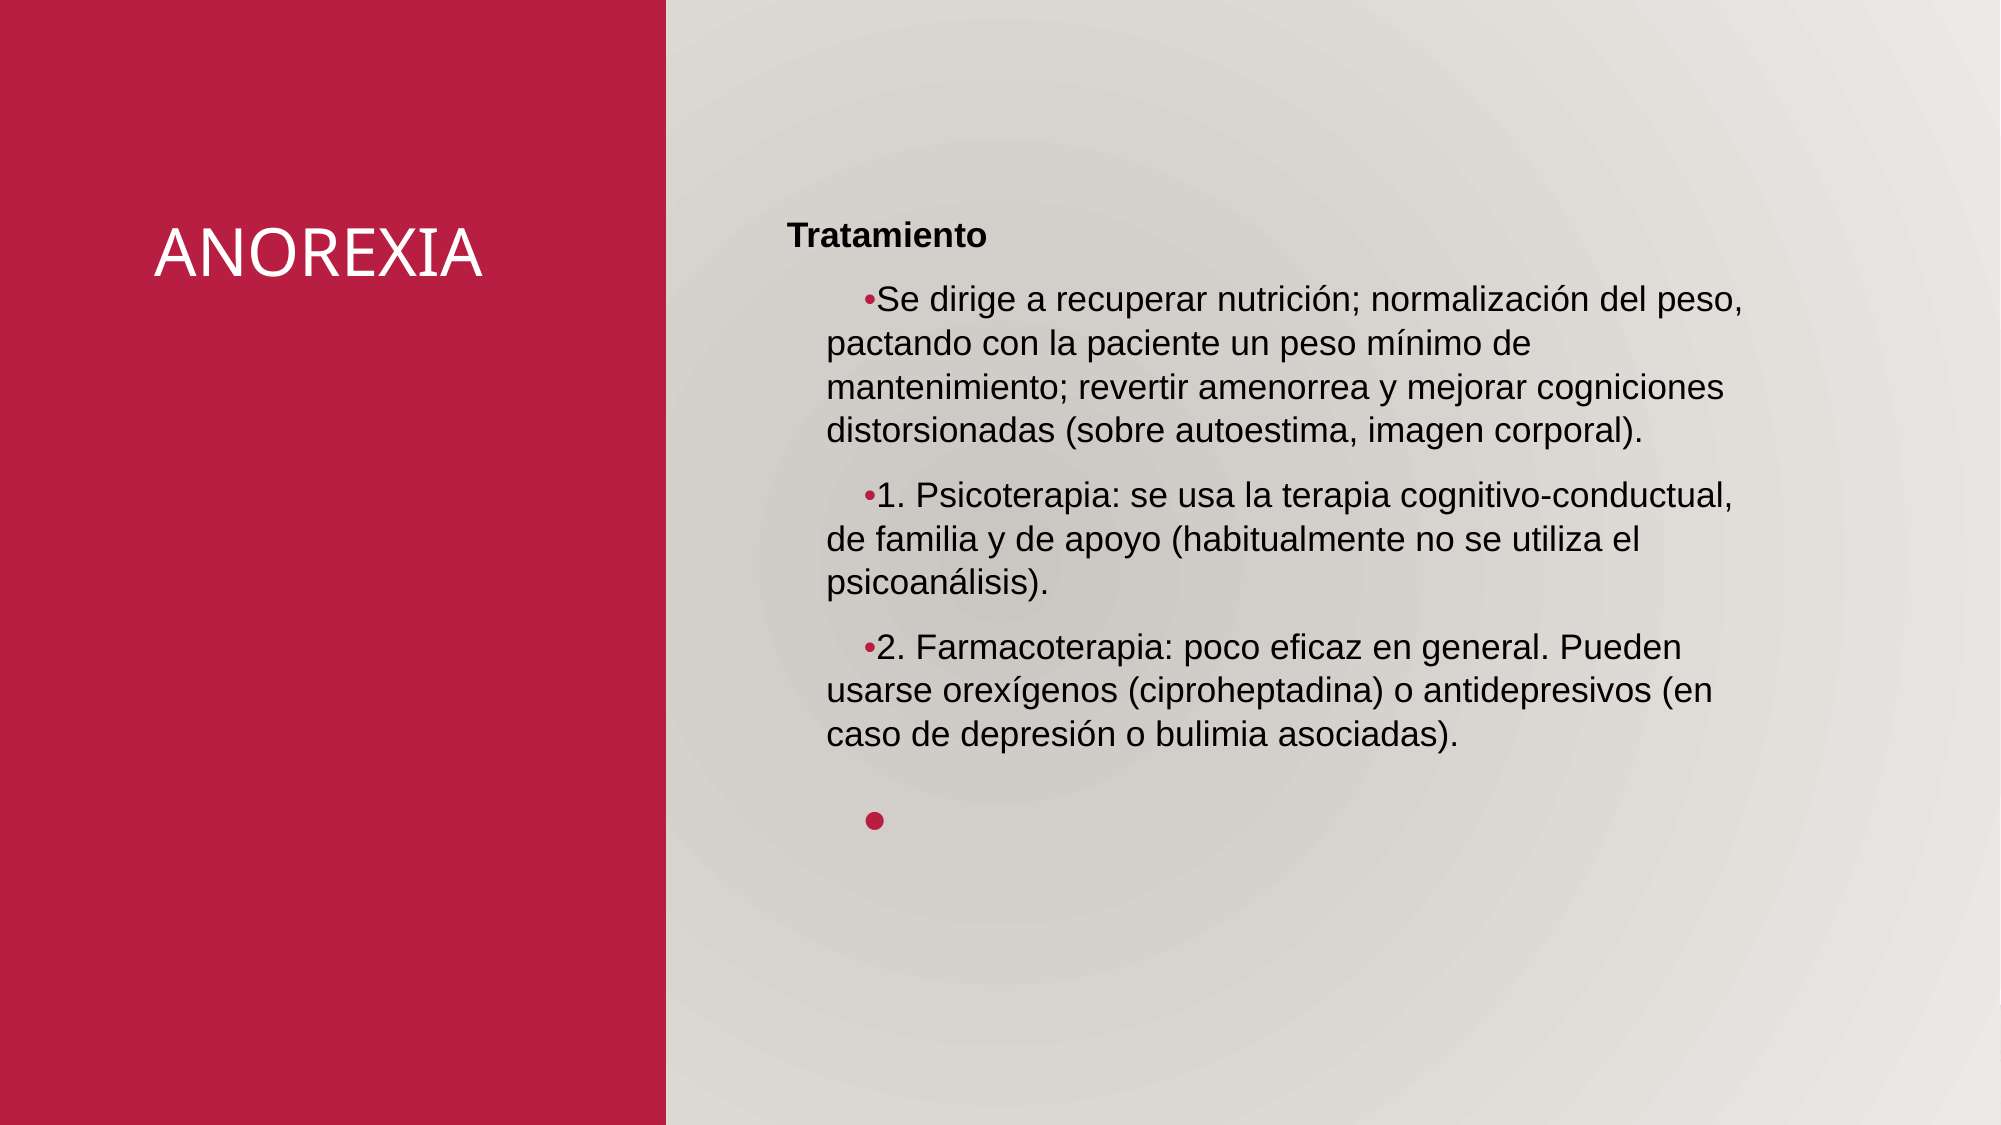

# ANOREXIA
Tratamiento
Se dirige a recuperar nutrición; normalización del peso, pactando con la paciente un peso mínimo de mantenimiento; revertir amenorrea y mejorar cogniciones distorsionadas (sobre autoestima, imagen corporal).
1. Psicoterapia: se usa la terapia cognitivo-conductual, de familia y de apoyo (habitualmente no se utiliza el psicoanálisis).
2. Farmacoterapia: poco eficaz en general. Pueden usarse orexígenos (ciproheptadina) o antidepresivos (en caso de depresión o bulimia asociadas).